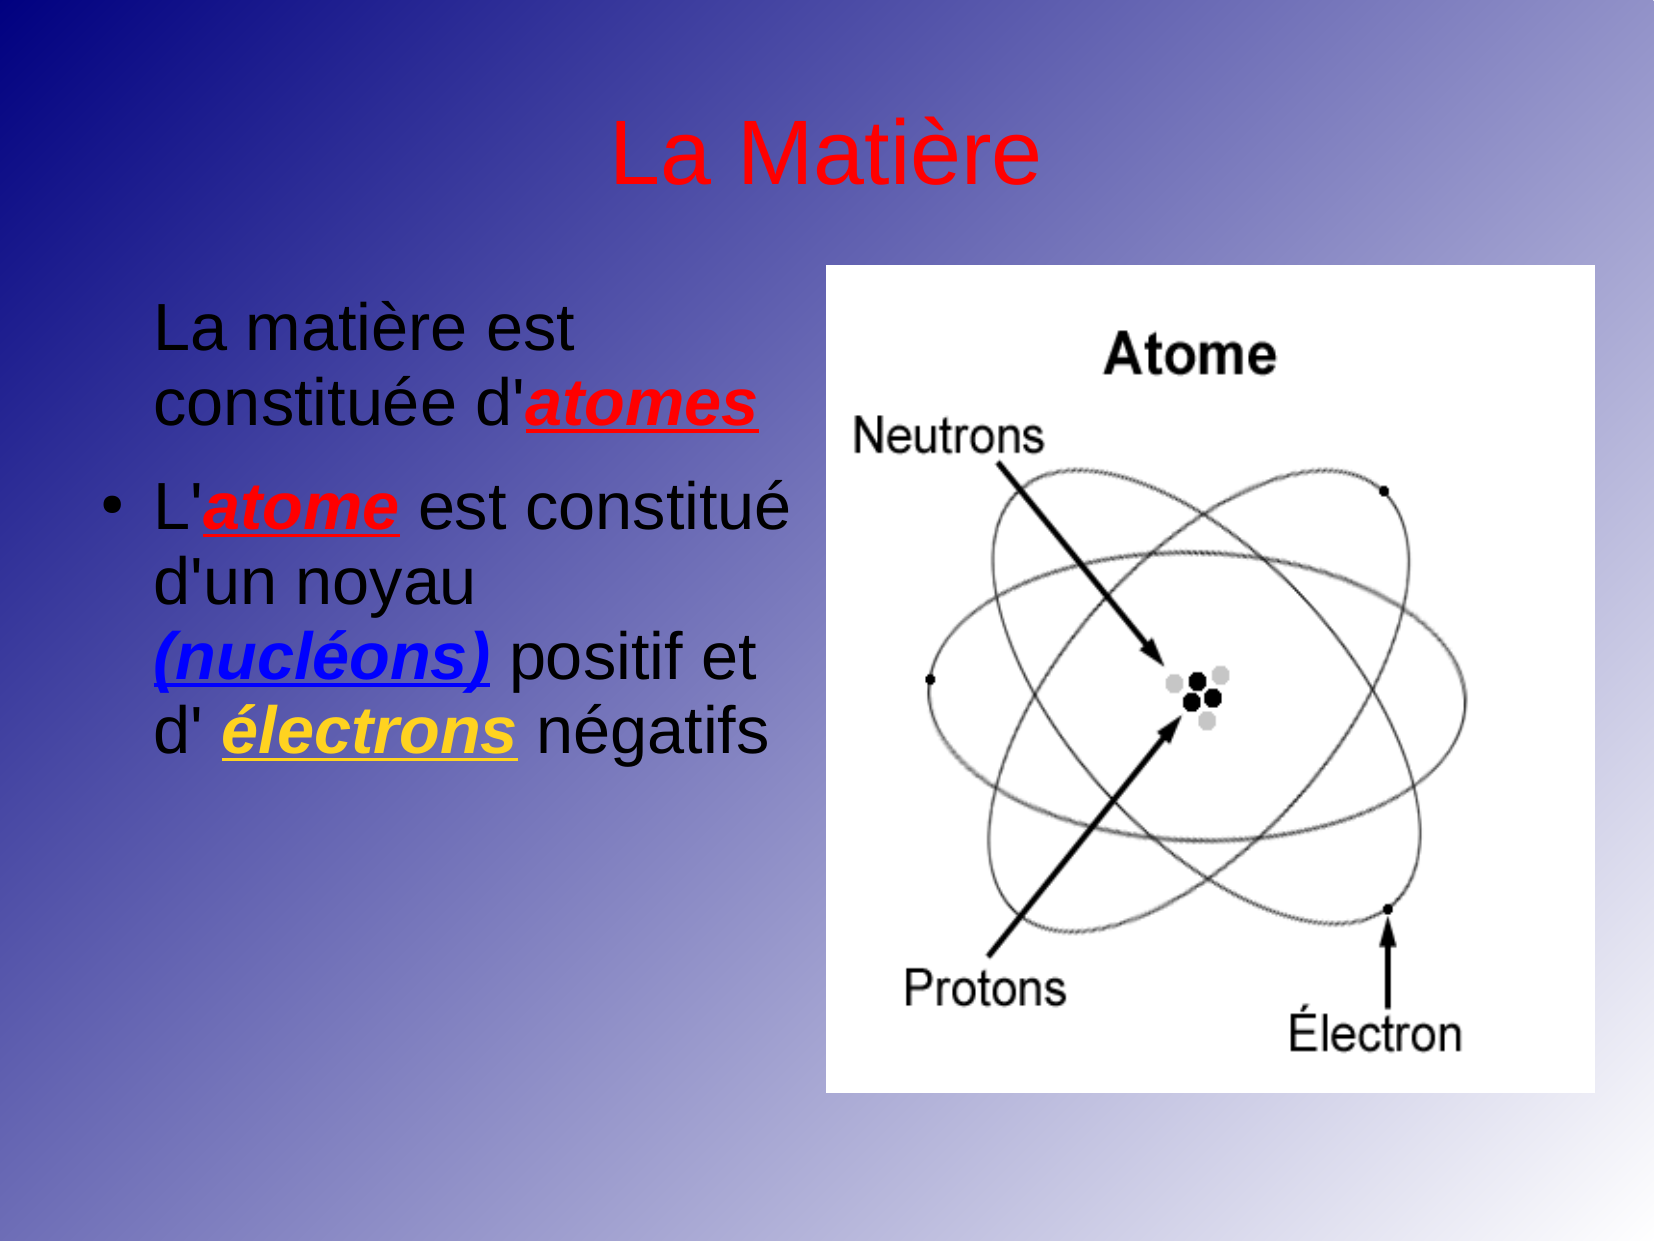

# La Matière
La matière est constituée d'atomes
L'atome est constitué d'un noyau (nucléons) positif et d' électrons négatifs